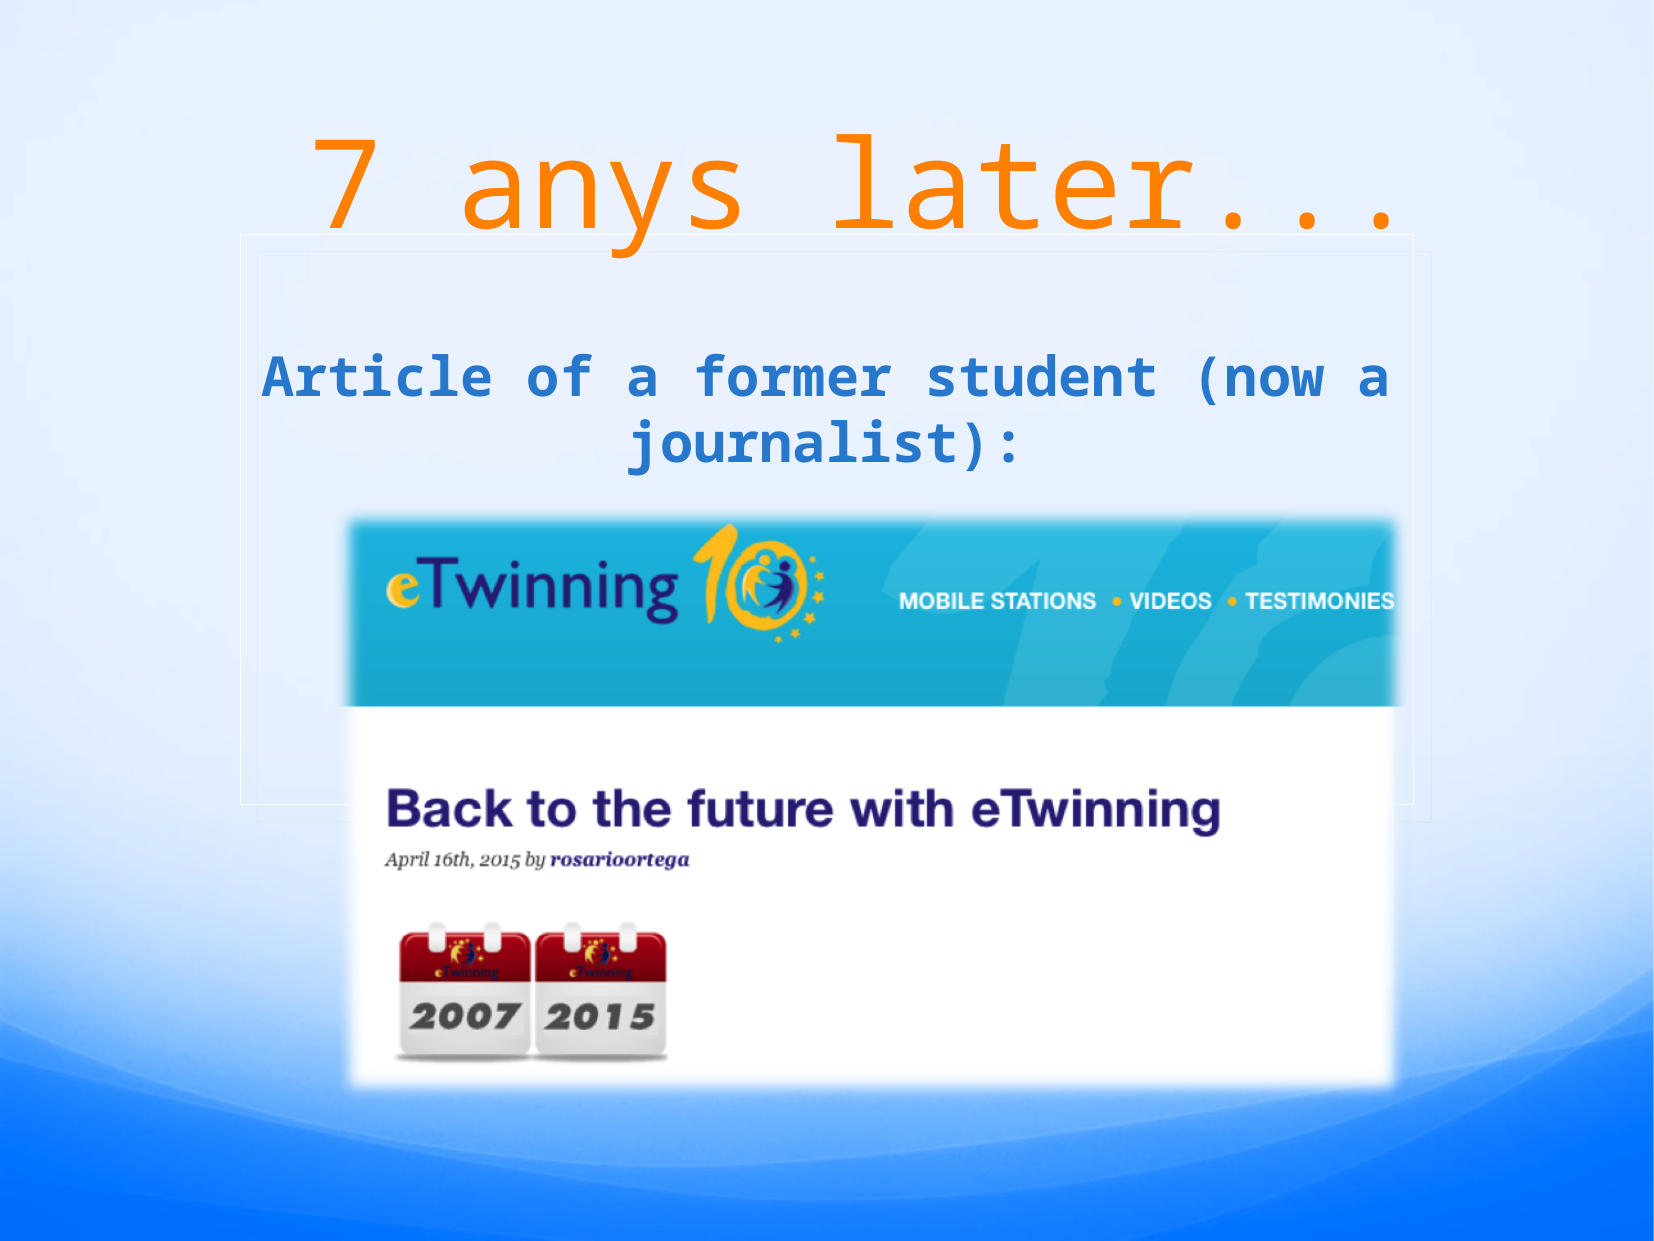

# 7 anys later...
Article of a former student (now a journalist):